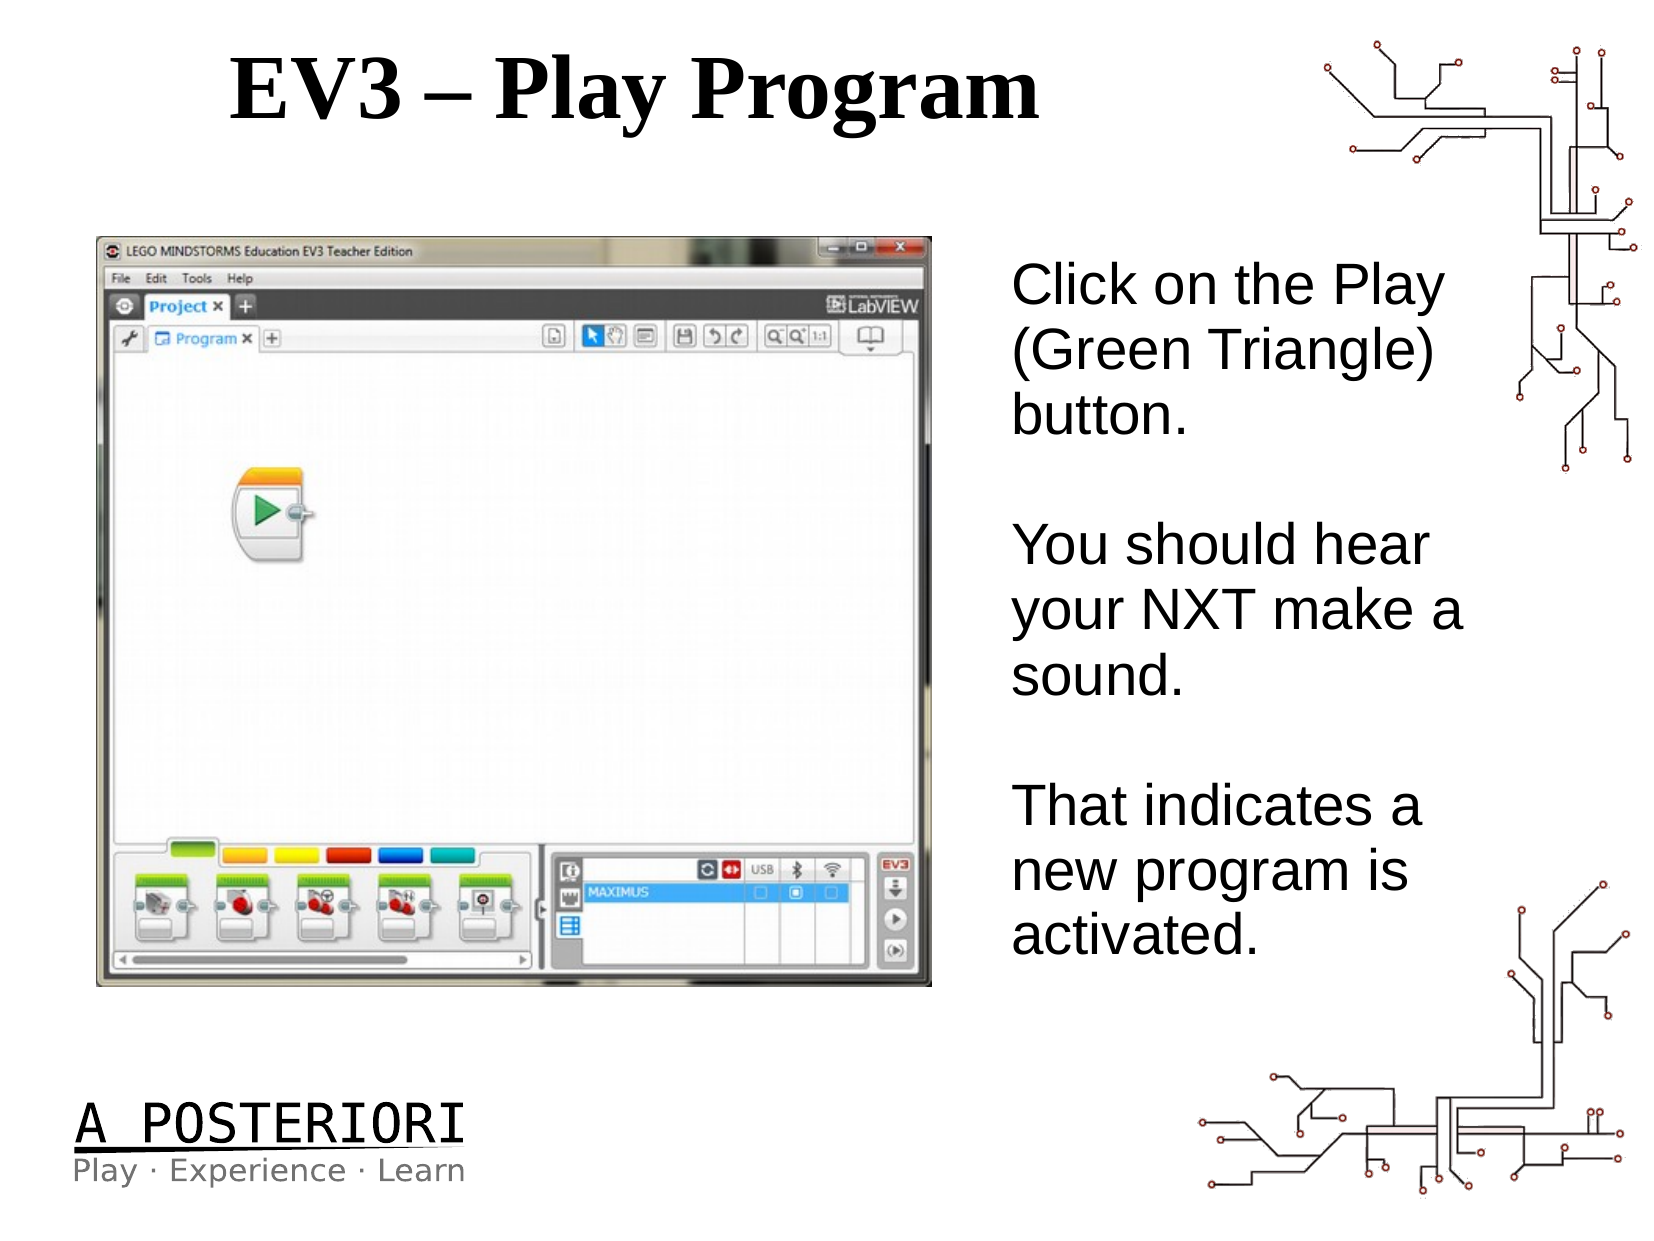

# EV3 – Play Program
Click on the Play (Green Triangle) button.
You should hear your NXT make a sound.
That indicates a new program is activated.